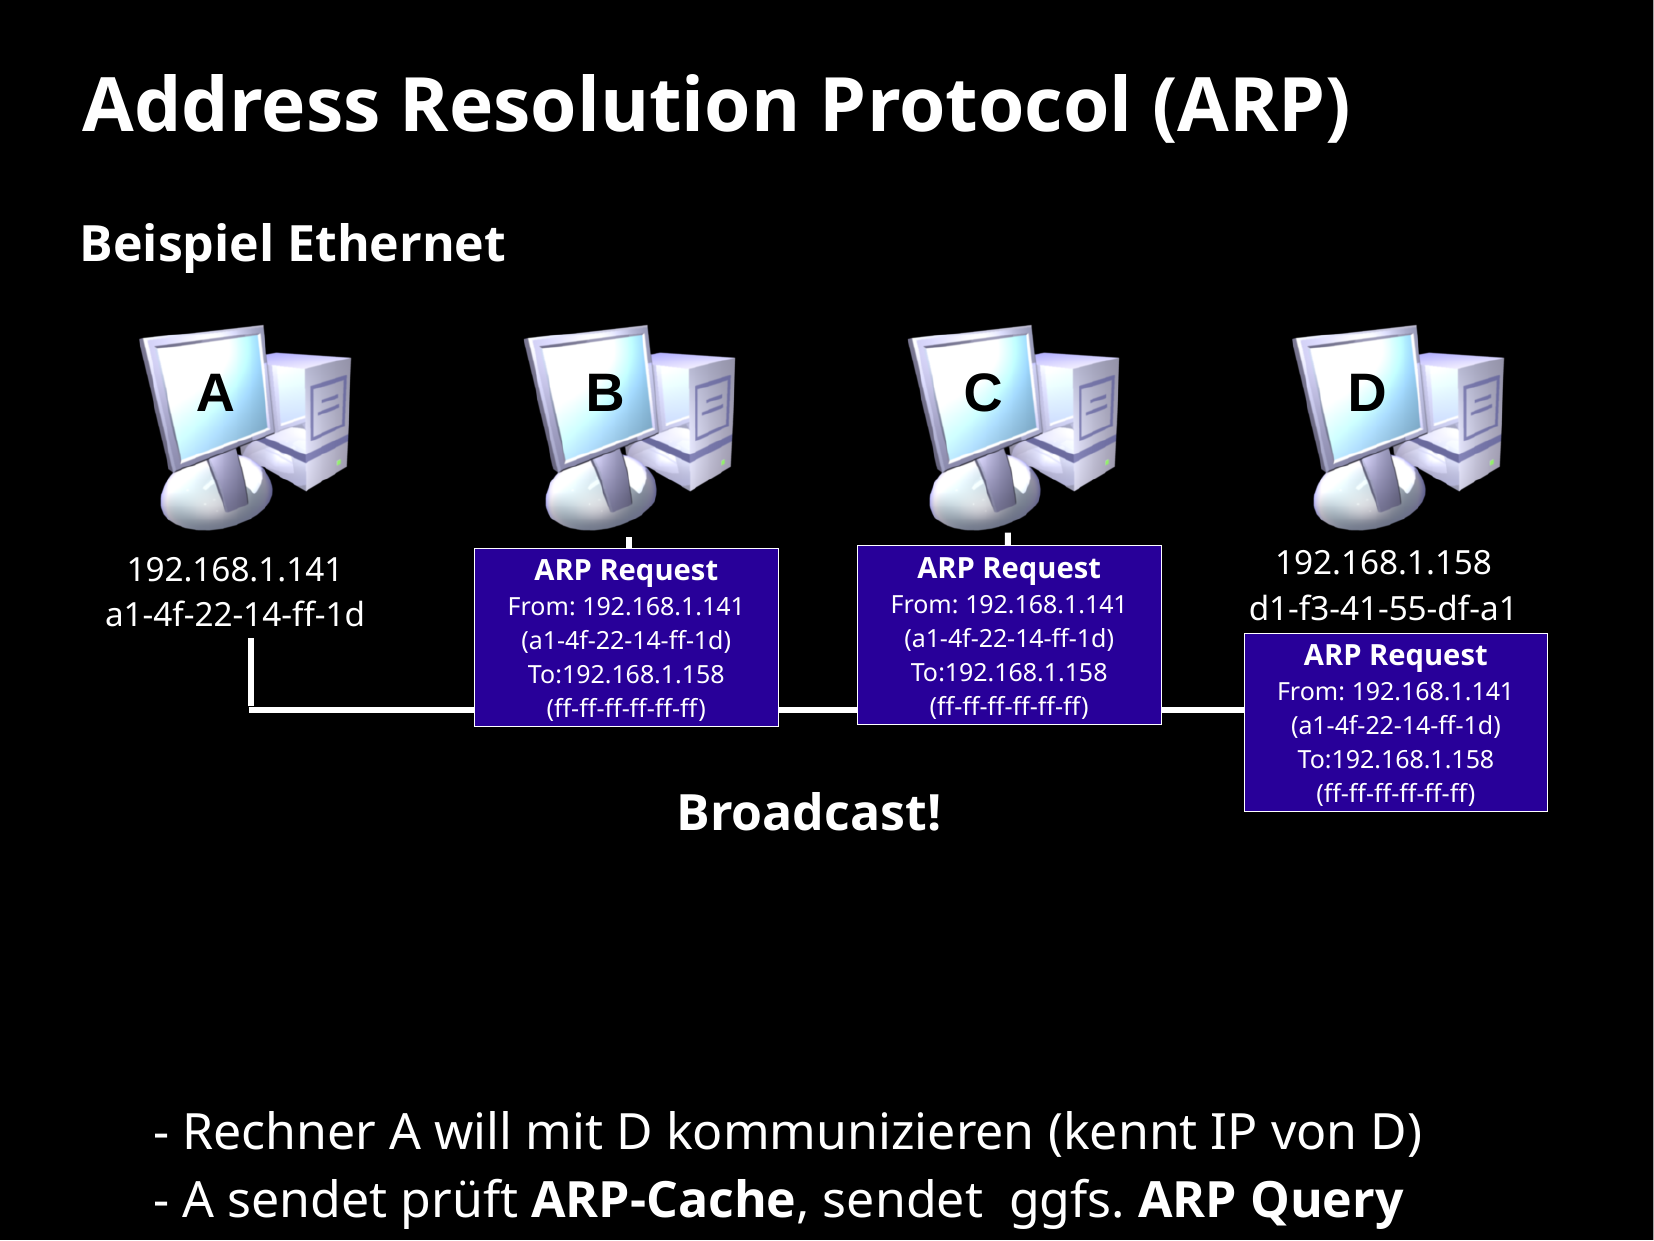

# Address Resolution Protocol (ARP)
Beispiel Ethernet
	- Rechner A will mit D kommunizieren (kennt IP von D)
	- A sendet prüft ARP-Cache, sendet ggfs. ARP Query
A
B
C
D
192.168.1.158
d1-f3-41-55-df-a1
192.168.1.141
a1-4f-22-14-ff-1d
ARP Request
From: 192.168.1.141
(a1-4f-22-14-ff-1d)
To:192.168.1.158
(ff-ff-ff-ff-ff-ff)
ARP Request
From: 192.168.1.141
(a1-4f-22-14-ff-1d)
To:192.168.1.158
(ff-ff-ff-ff-ff-ff)
ARP Request
From: 192.168.1.141
(a1-4f-22-14-ff-1d)
To:192.168.1.158
(ff-ff-ff-ff-ff-ff)
Broadcast!